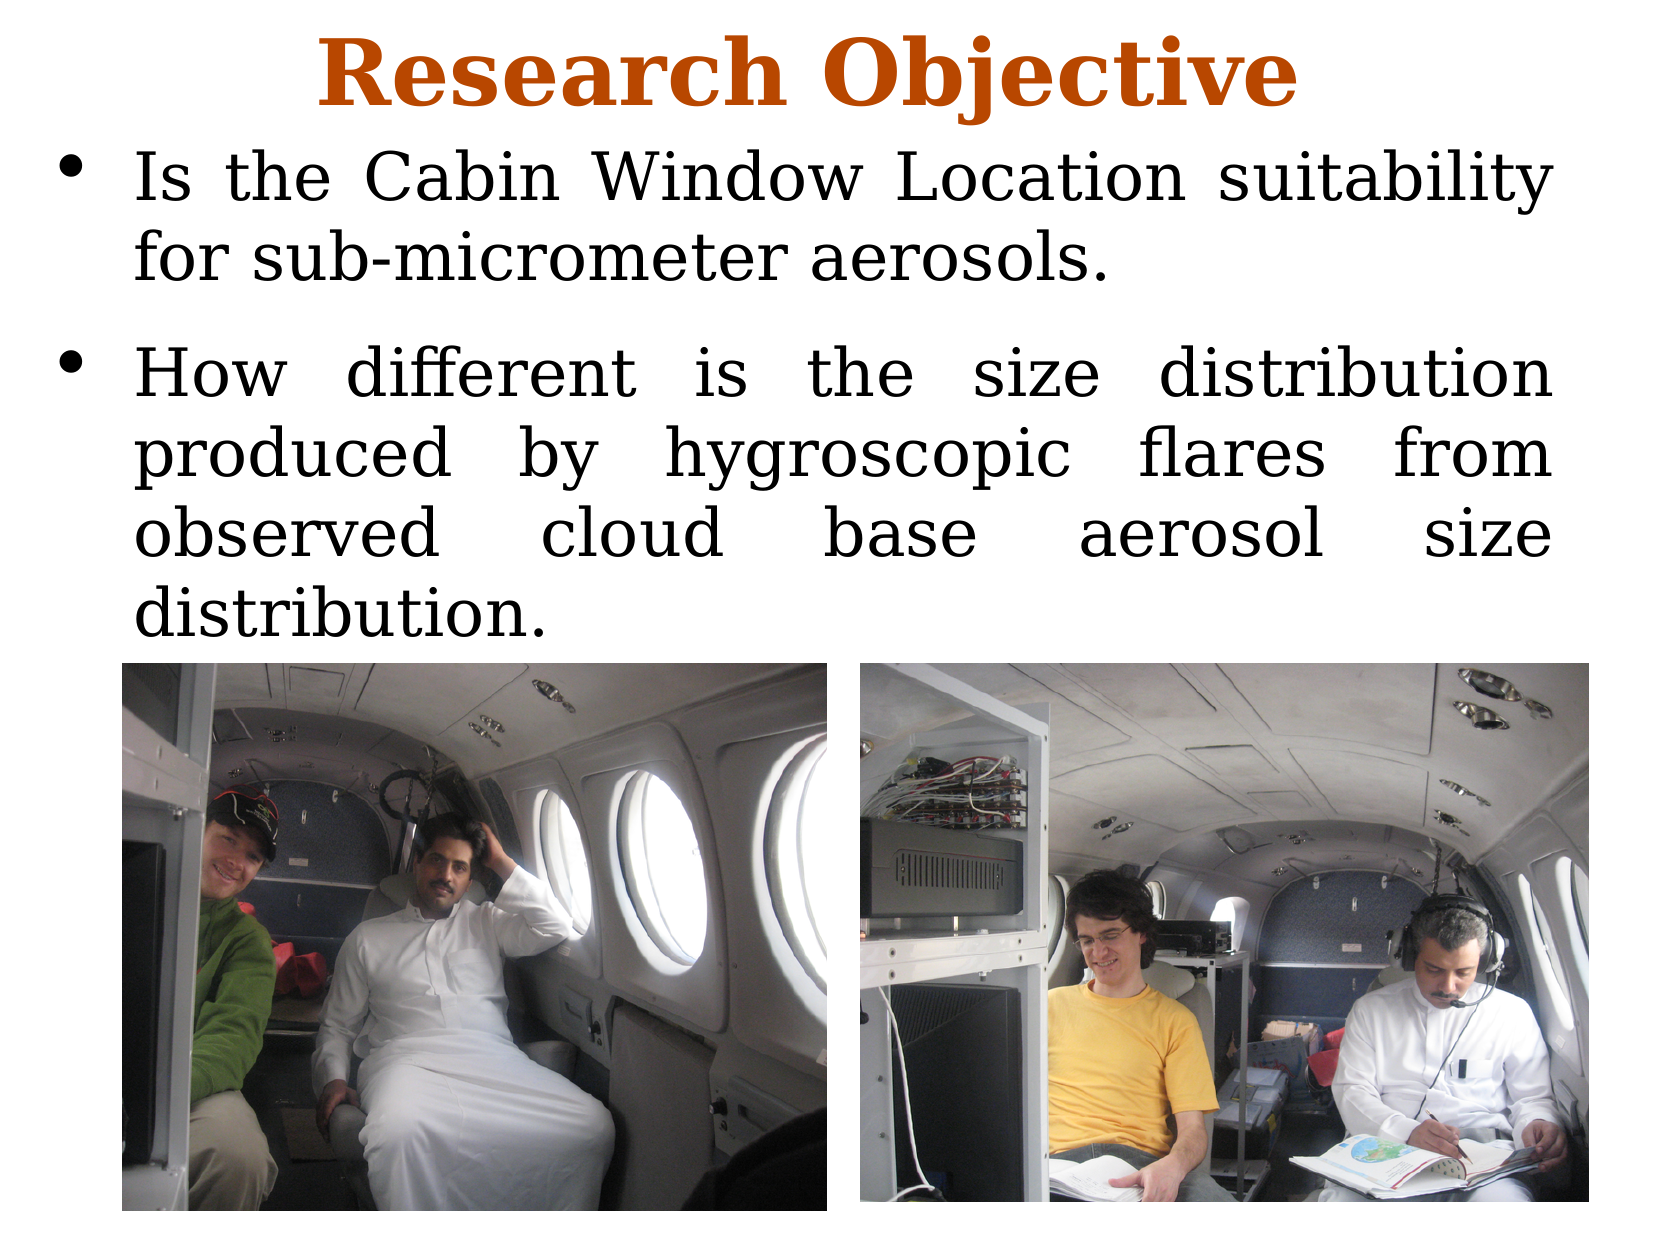

Research Objective
Is the Cabin Window Location suitability for sub-micrometer aerosols.
How different is the size distribution produced by hygroscopic flares from observed cloud base aerosol size distribution.